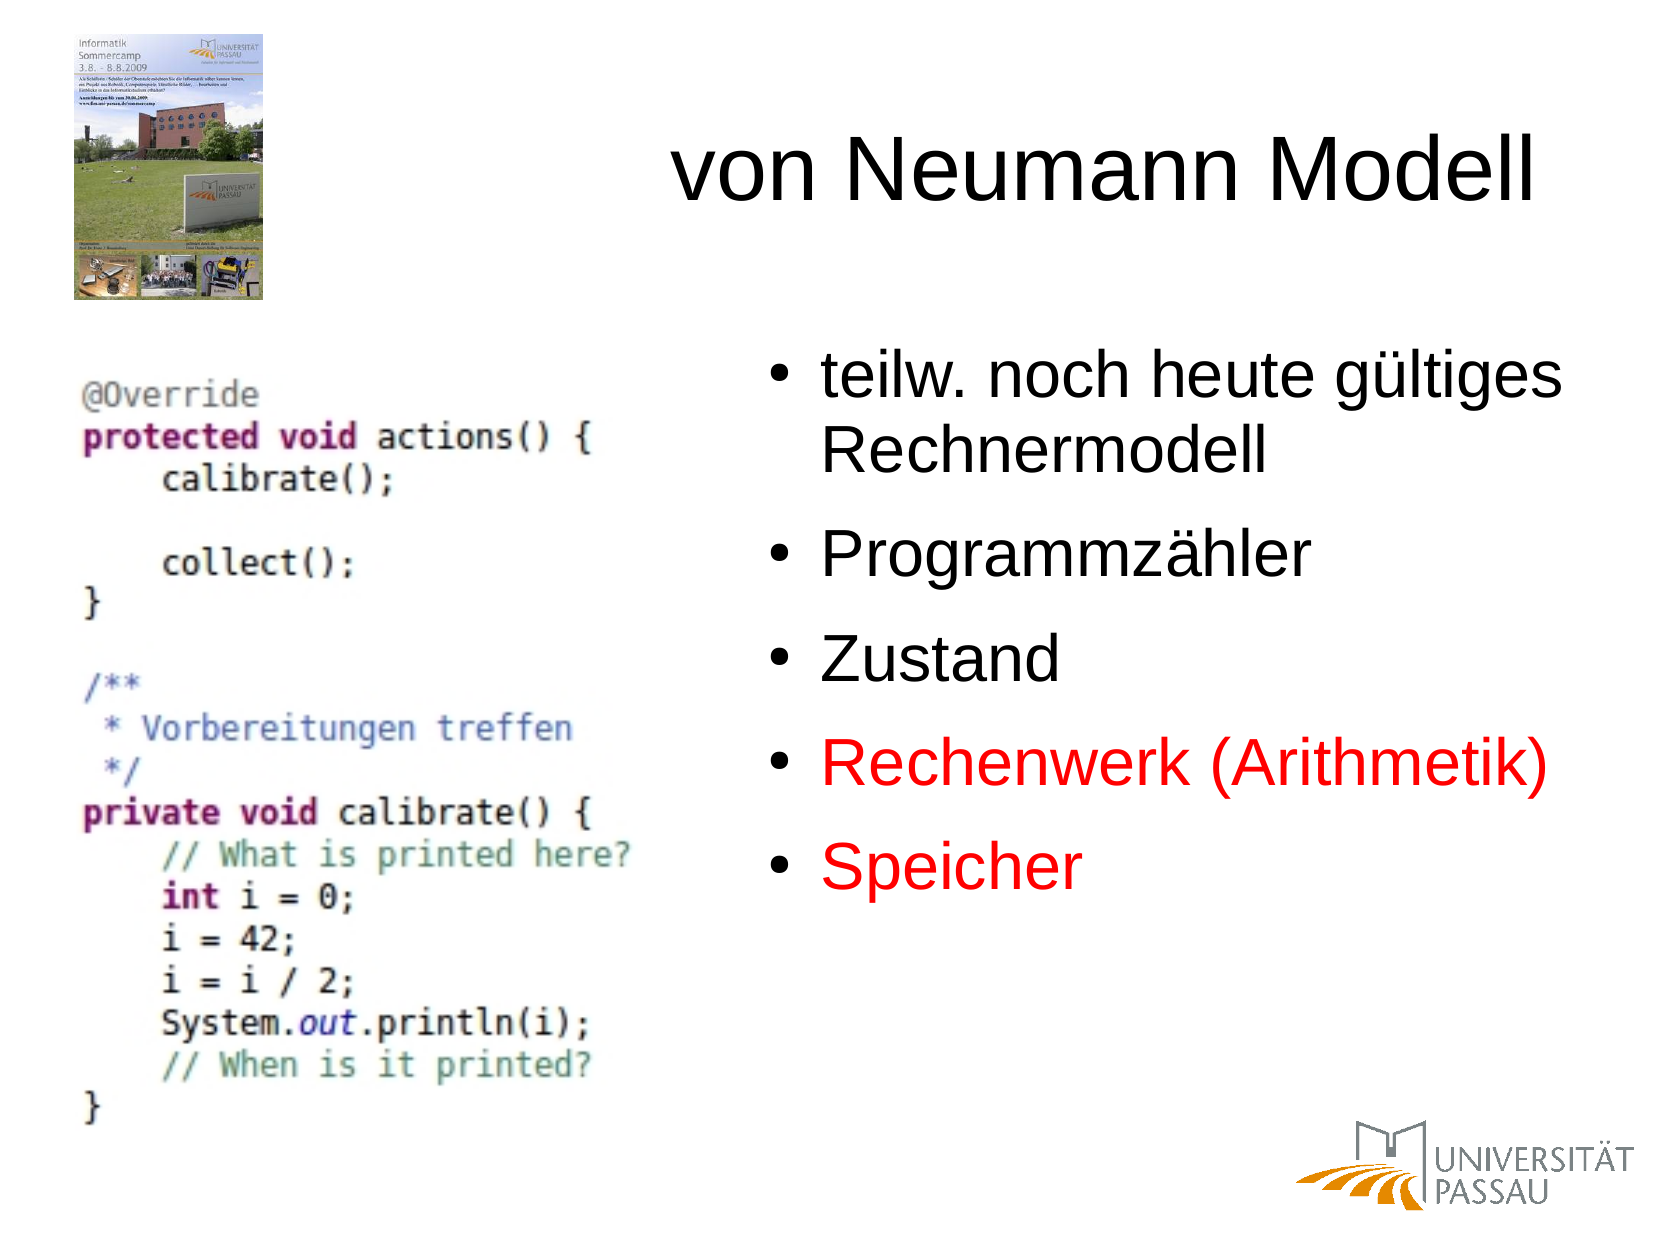

# von Neumann Modell
teilw. noch heute gültiges Rechnermodell
Programmzähler
Zustand
Rechenwerk (Arithmetik)
Speicher